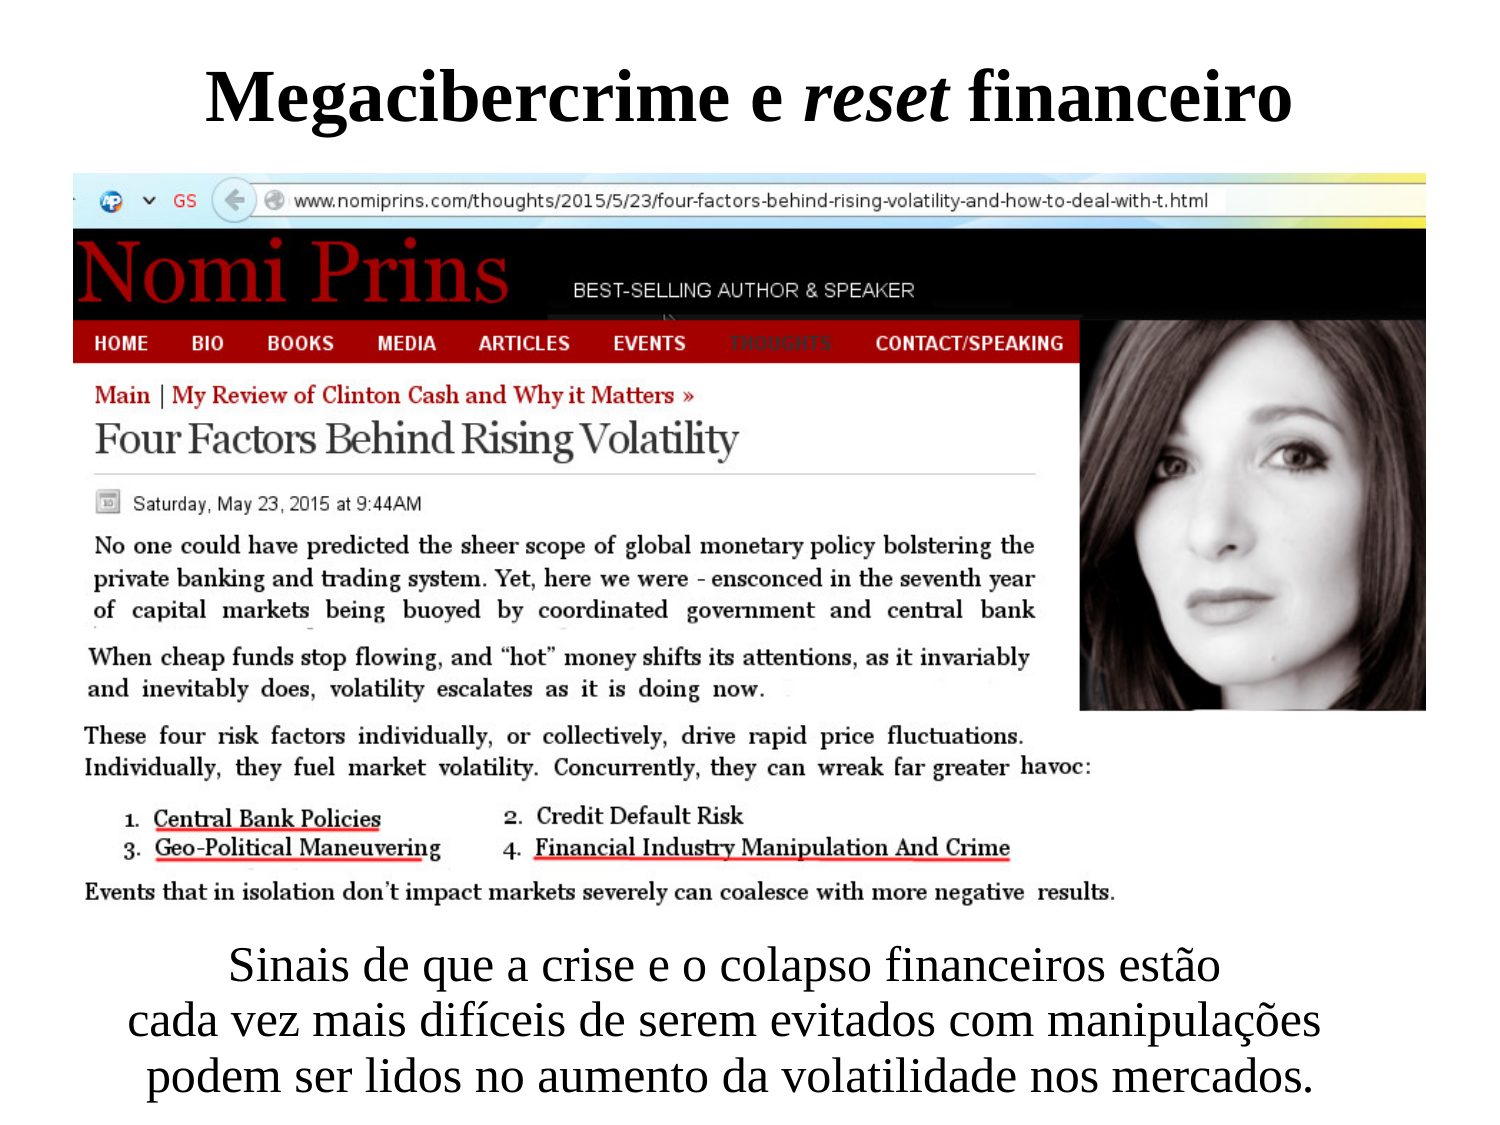

# Megacibercrime e reset financeiro
Sinais de que a crise e o colapso financeiros estão
cada vez mais difíceis de serem evitados com manipulações
podem ser lidos no aumento da volatilidade nos mercados.